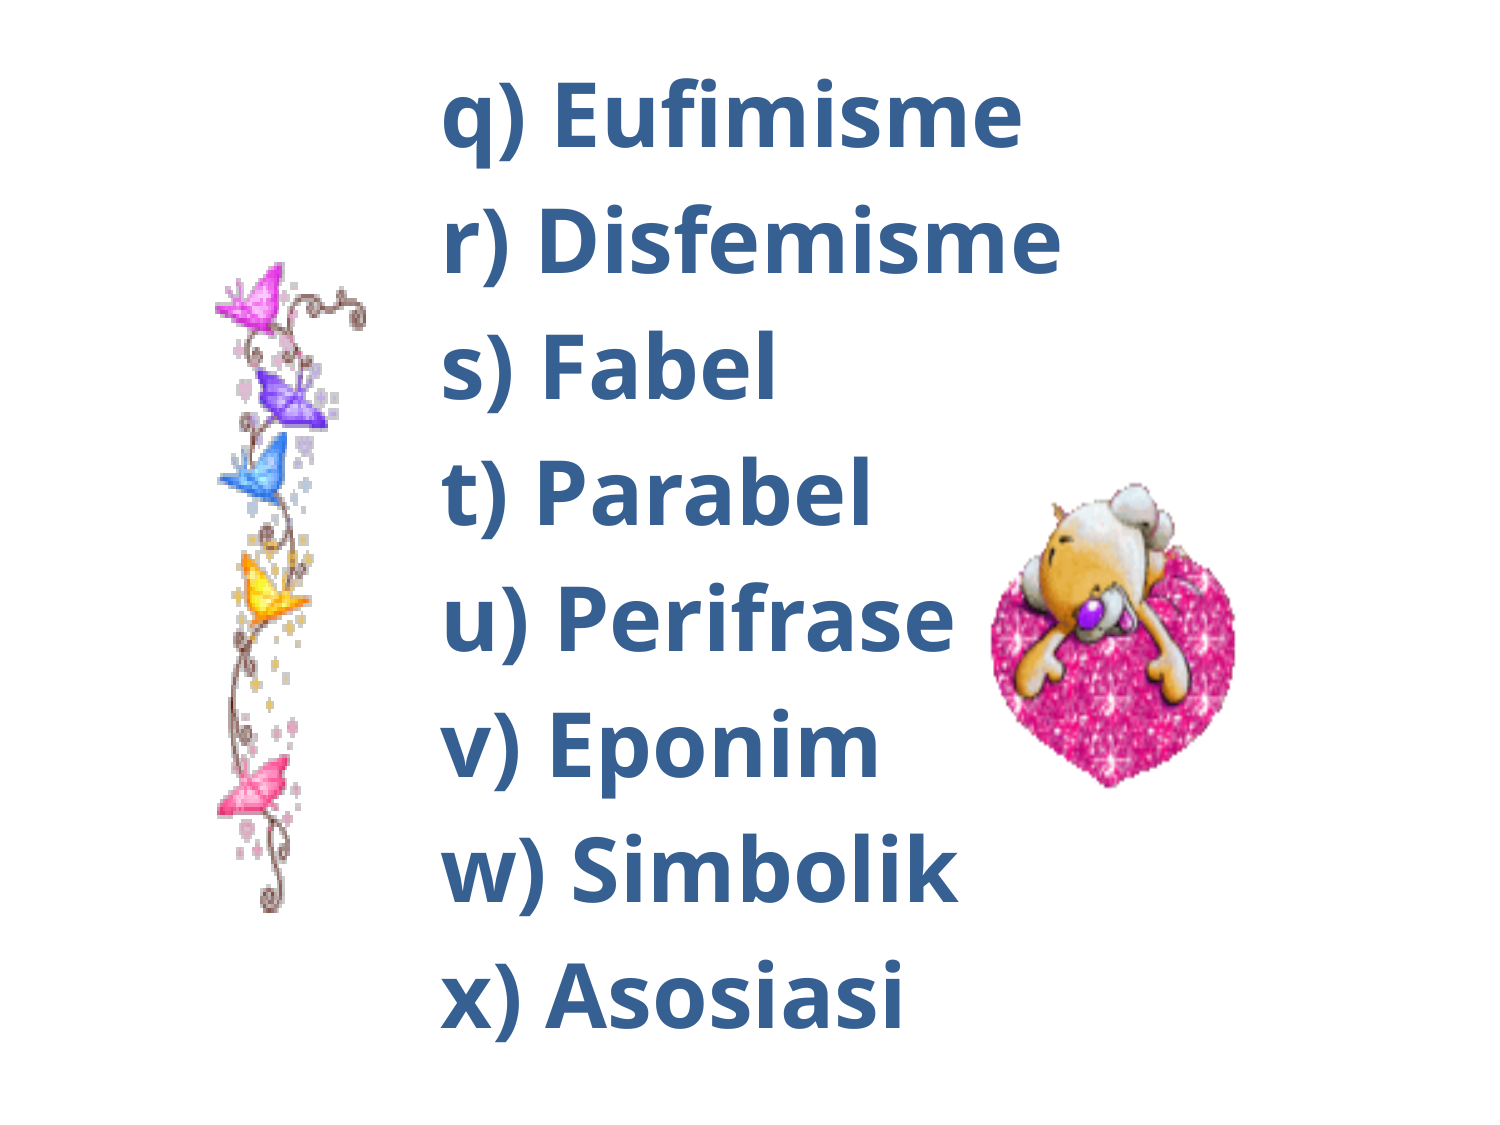

# q) Eufimisme
r) Disfemisme
s) Fabel
t) Parabel
u) Perifrase
v) Eponim
w) Simbolik
x) Asosiasi